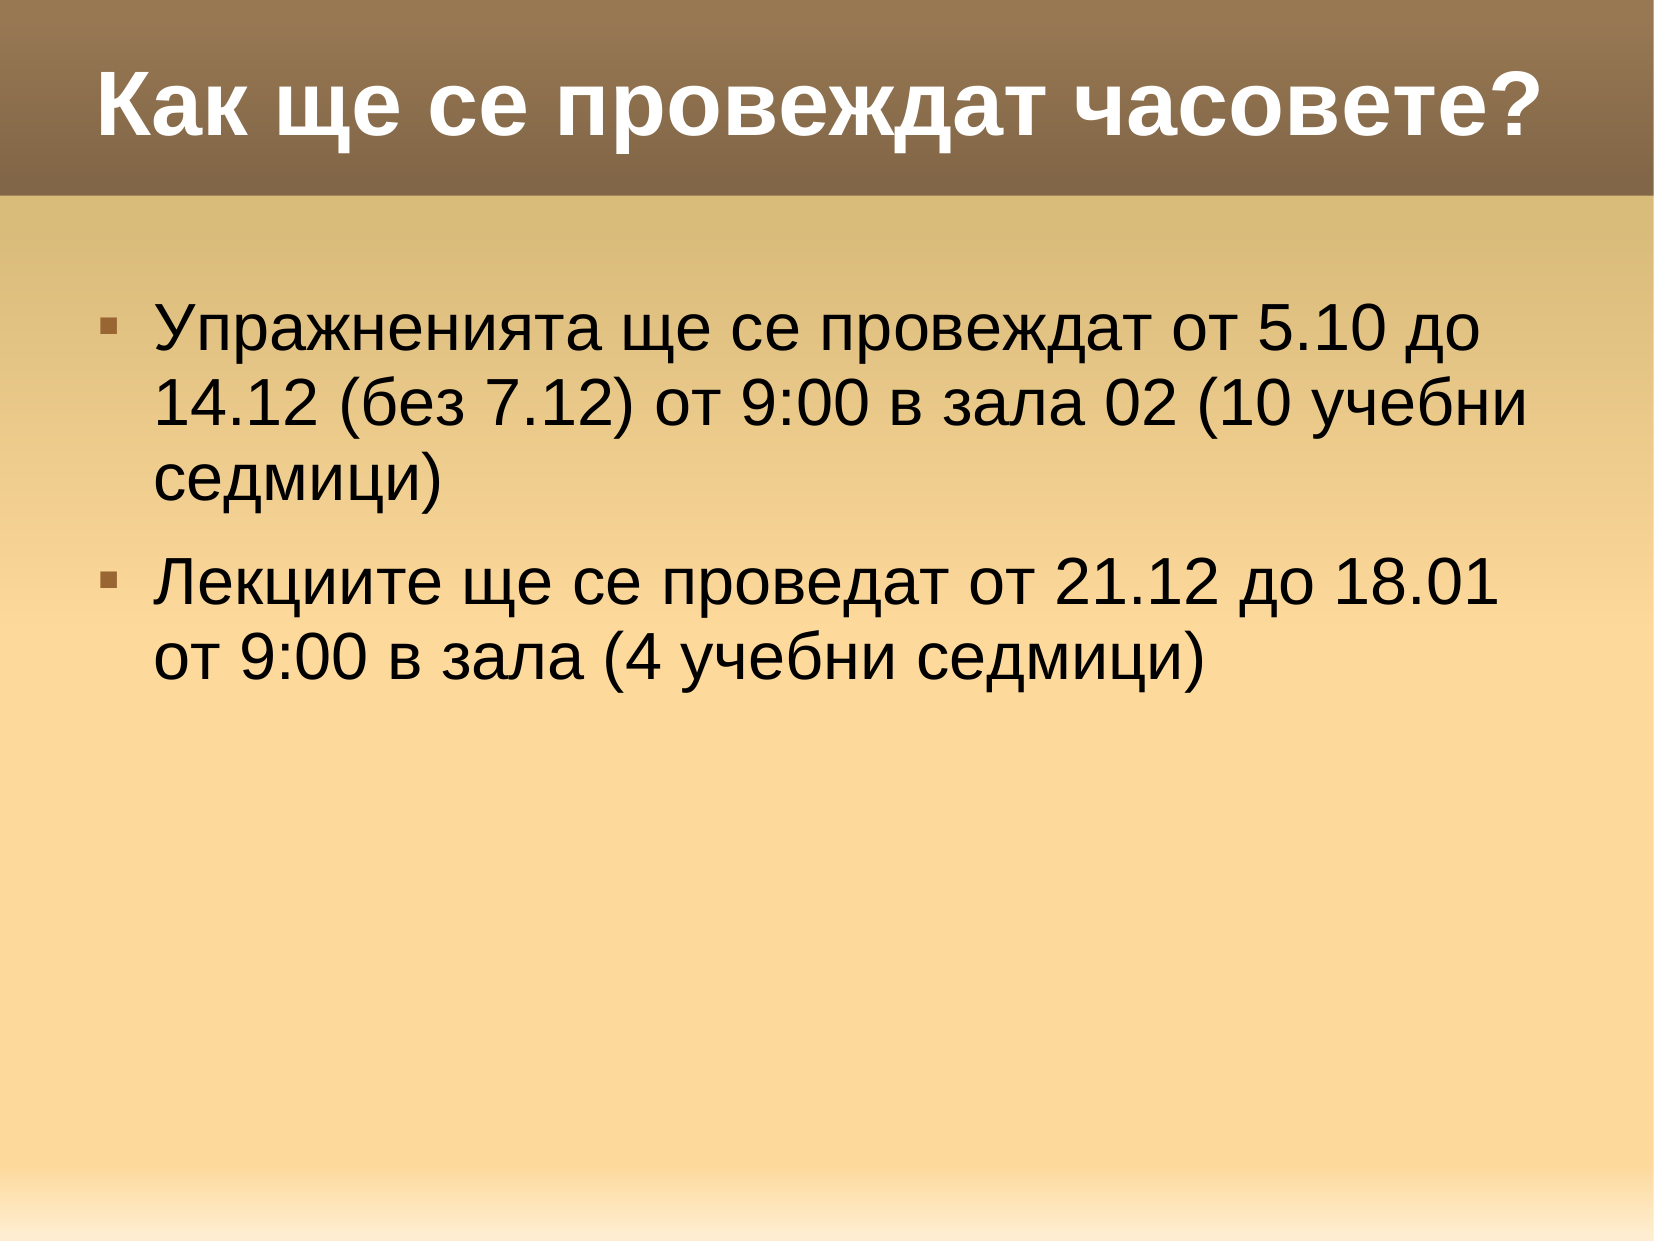

# Как ще се провеждат часовете?
Упражненията ще се провеждат от 5.10 до 14.12 (без 7.12) от 9:00 в зала 02 (10 учебни седмици)
Лекциите ще се проведат от 21.12 до 18.01 от 9:00 в зала (4 учебни седмици)